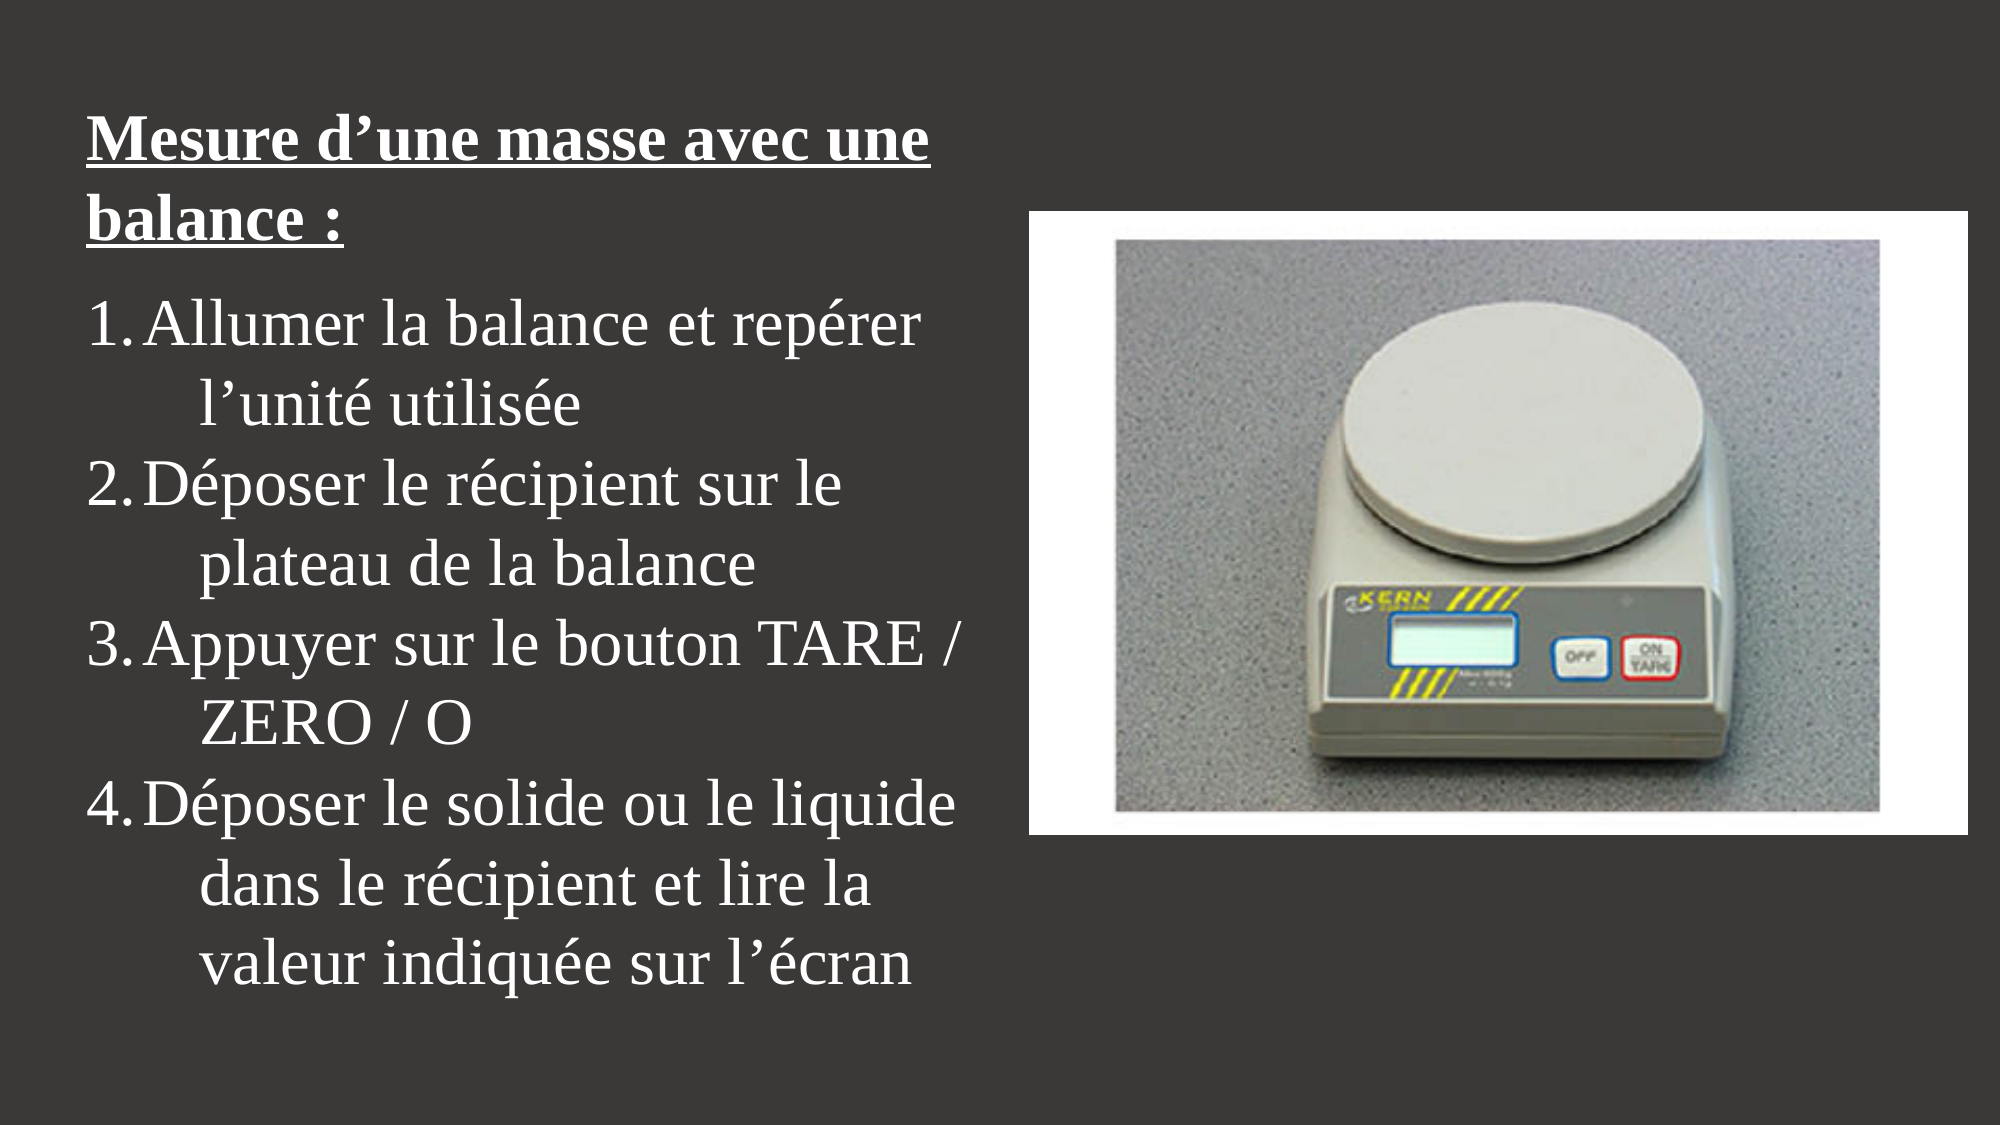

Mesure d’une masse avec une balance :
Allumer la balance et repérer l’unité utilisée
Déposer le récipient sur le plateau de la balance
Appuyer sur le bouton TARE / ZERO / O
Déposer le solide ou le liquide dans le récipient et lire la valeur indiquée sur l’écran